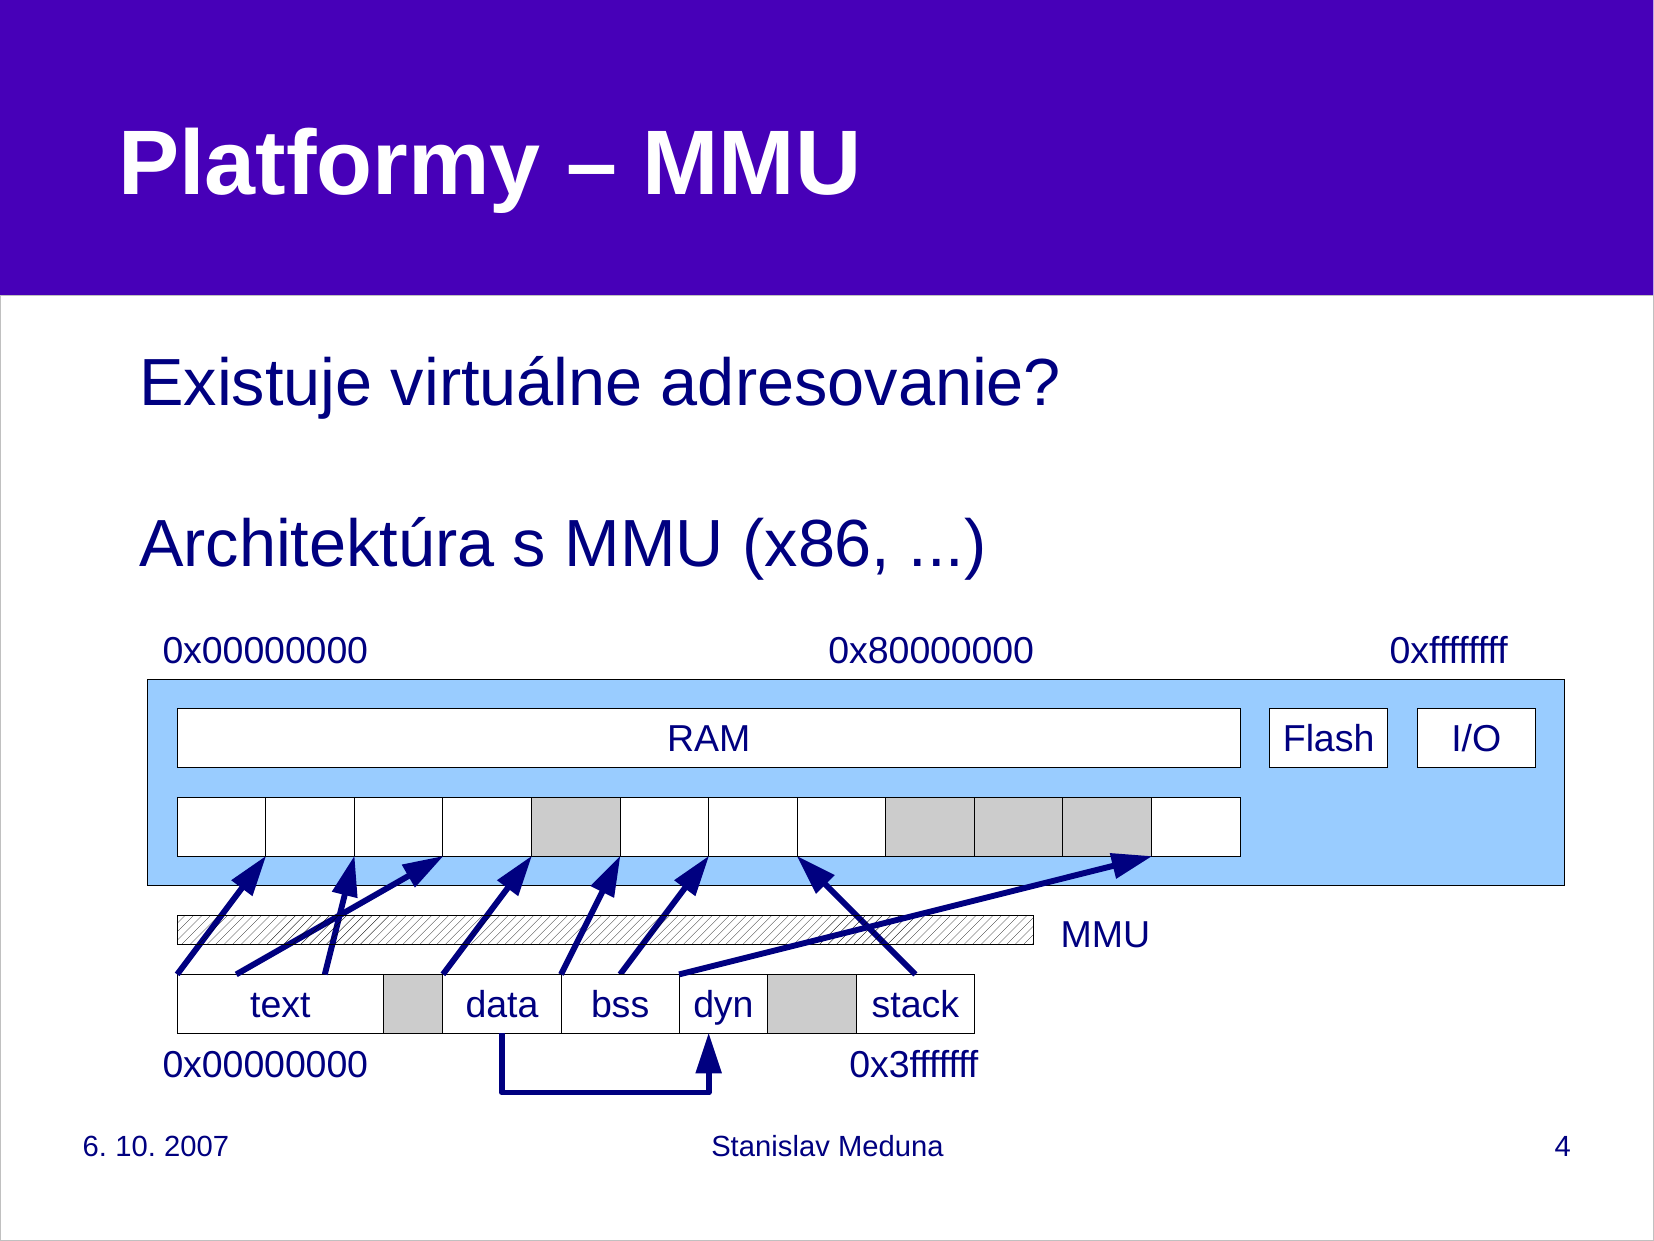

# Platformy – MMU
Existuje virtuálne adresovanie?
Architektúra s MMU (x86, ...)
0x00000000 0x80000000 0xffffffff
RAM
Flash
I/O
MMU
text
data
bss
dyn
stack
0x00000000 0x3fffffff
6. 10. 2007
Stanislav Meduna
4